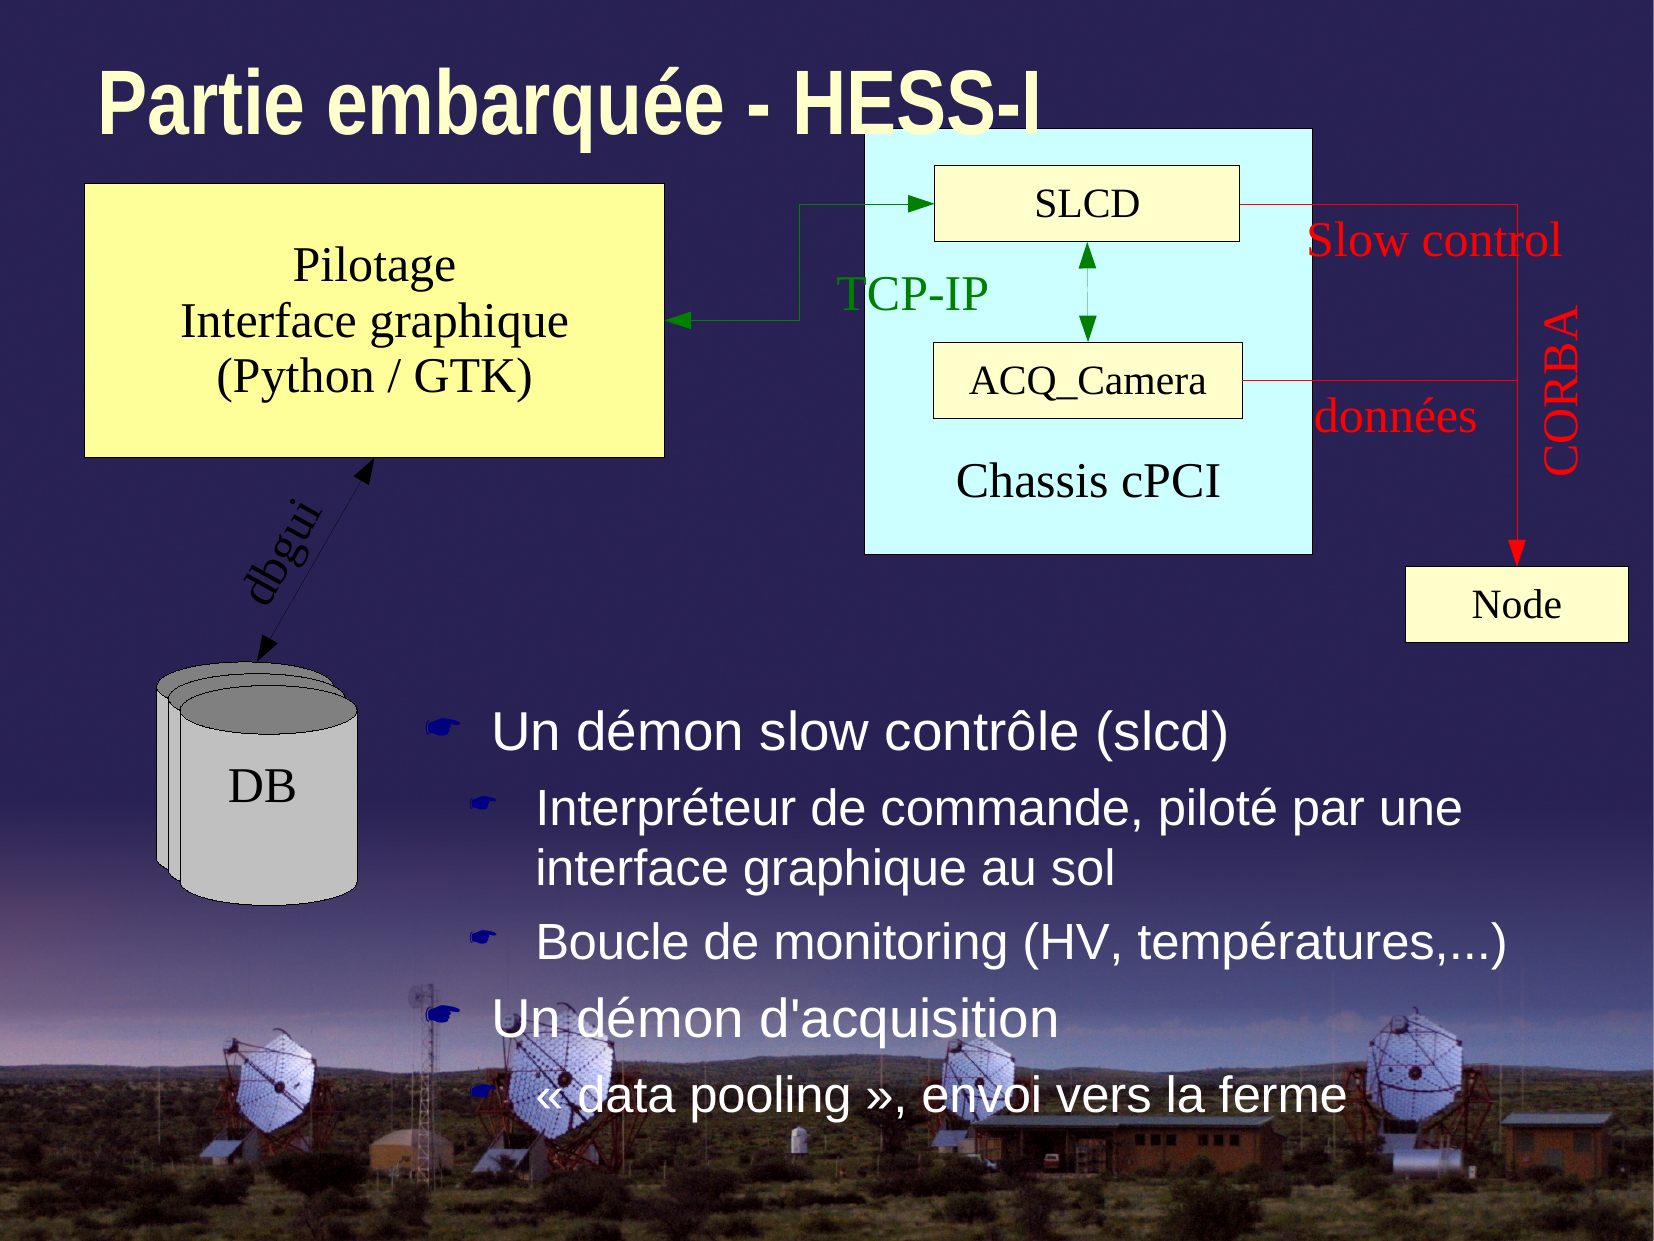

# Partie embarquée - HESS-I
Chassis cPCI
SLCD
Pilotage
Interface graphique
(Python / GTK)
Slow control
TCP-IP
ACQ_Camera
CORBA
données
dbgui
Node
DB
Un démon slow contrôle (slcd)
Interpréteur de commande, piloté par une interface graphique au sol
Boucle de monitoring (HV, températures,...)
Un démon d'acquisition
« data pooling », envoi vers la ferme